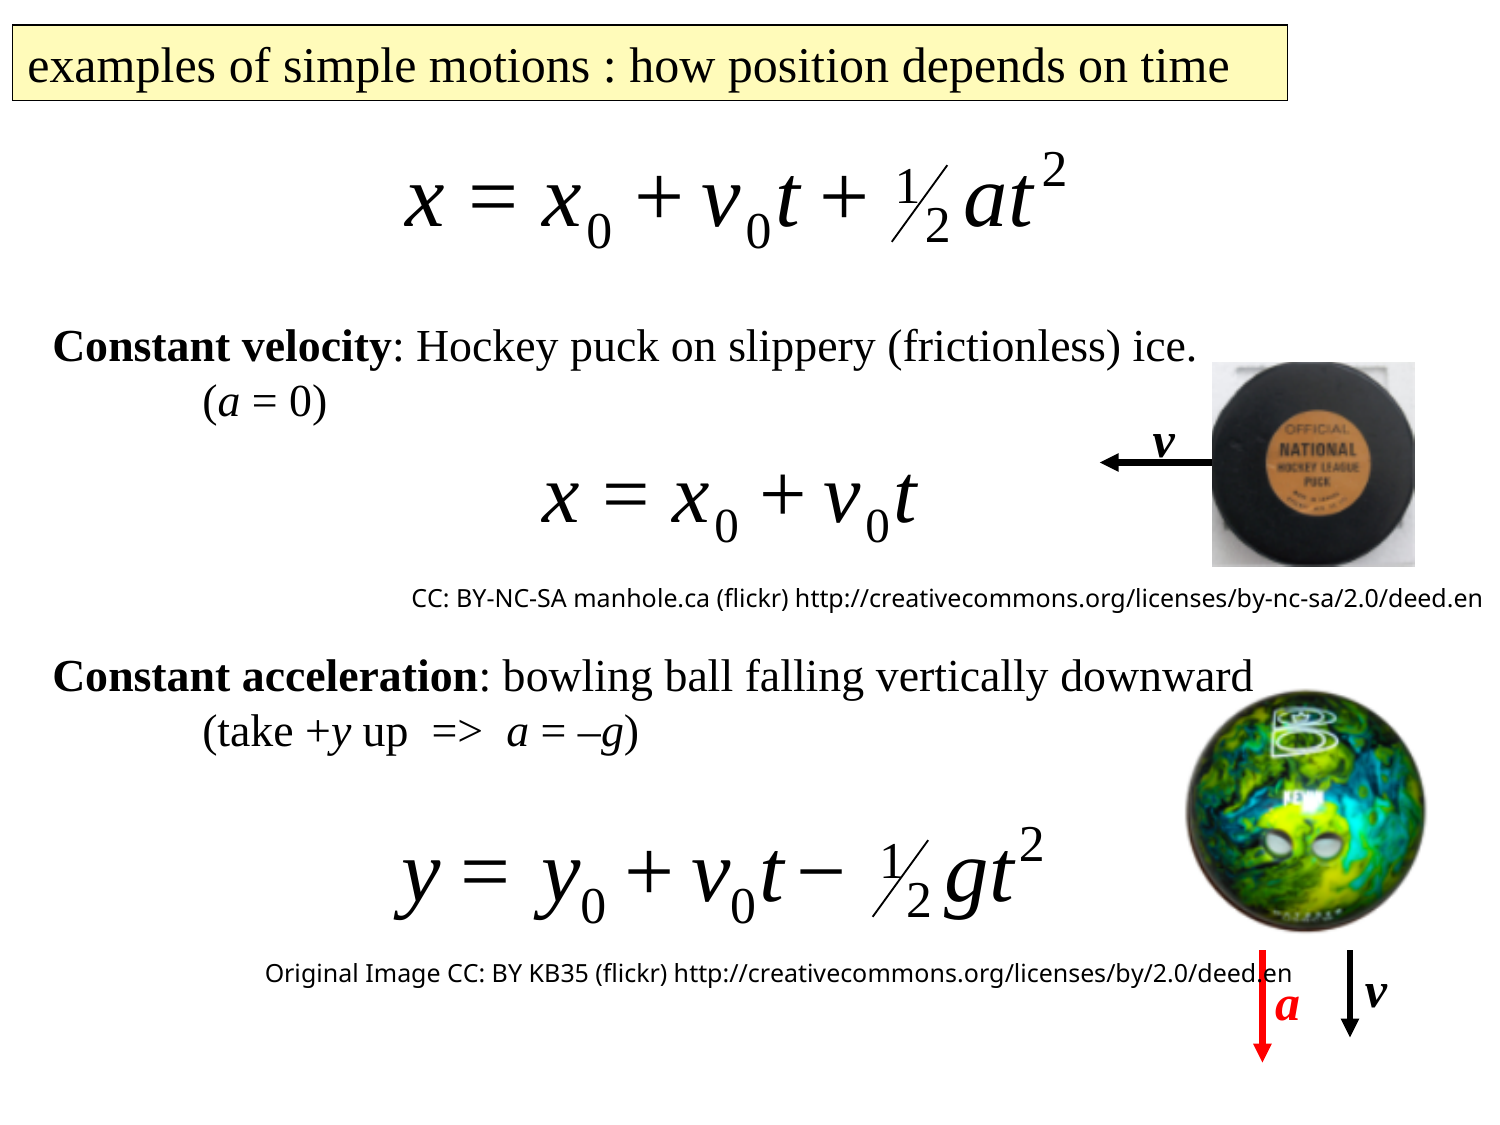

examples of simple motions : how position depends on time
Constant velocity: Hockey puck on slippery (frictionless) ice.
	(a = 0)
Constant acceleration: bowling ball falling vertically downward
	(take +y up => a = –g)
v
CC: BY-NC-SA manhole.ca (flickr) http://creativecommons.org/licenses/by-nc-sa/2.0/deed.en
Original Image CC: BY KB35 (flickr) http://creativecommons.org/licenses/by/2.0/deed.en
v
a